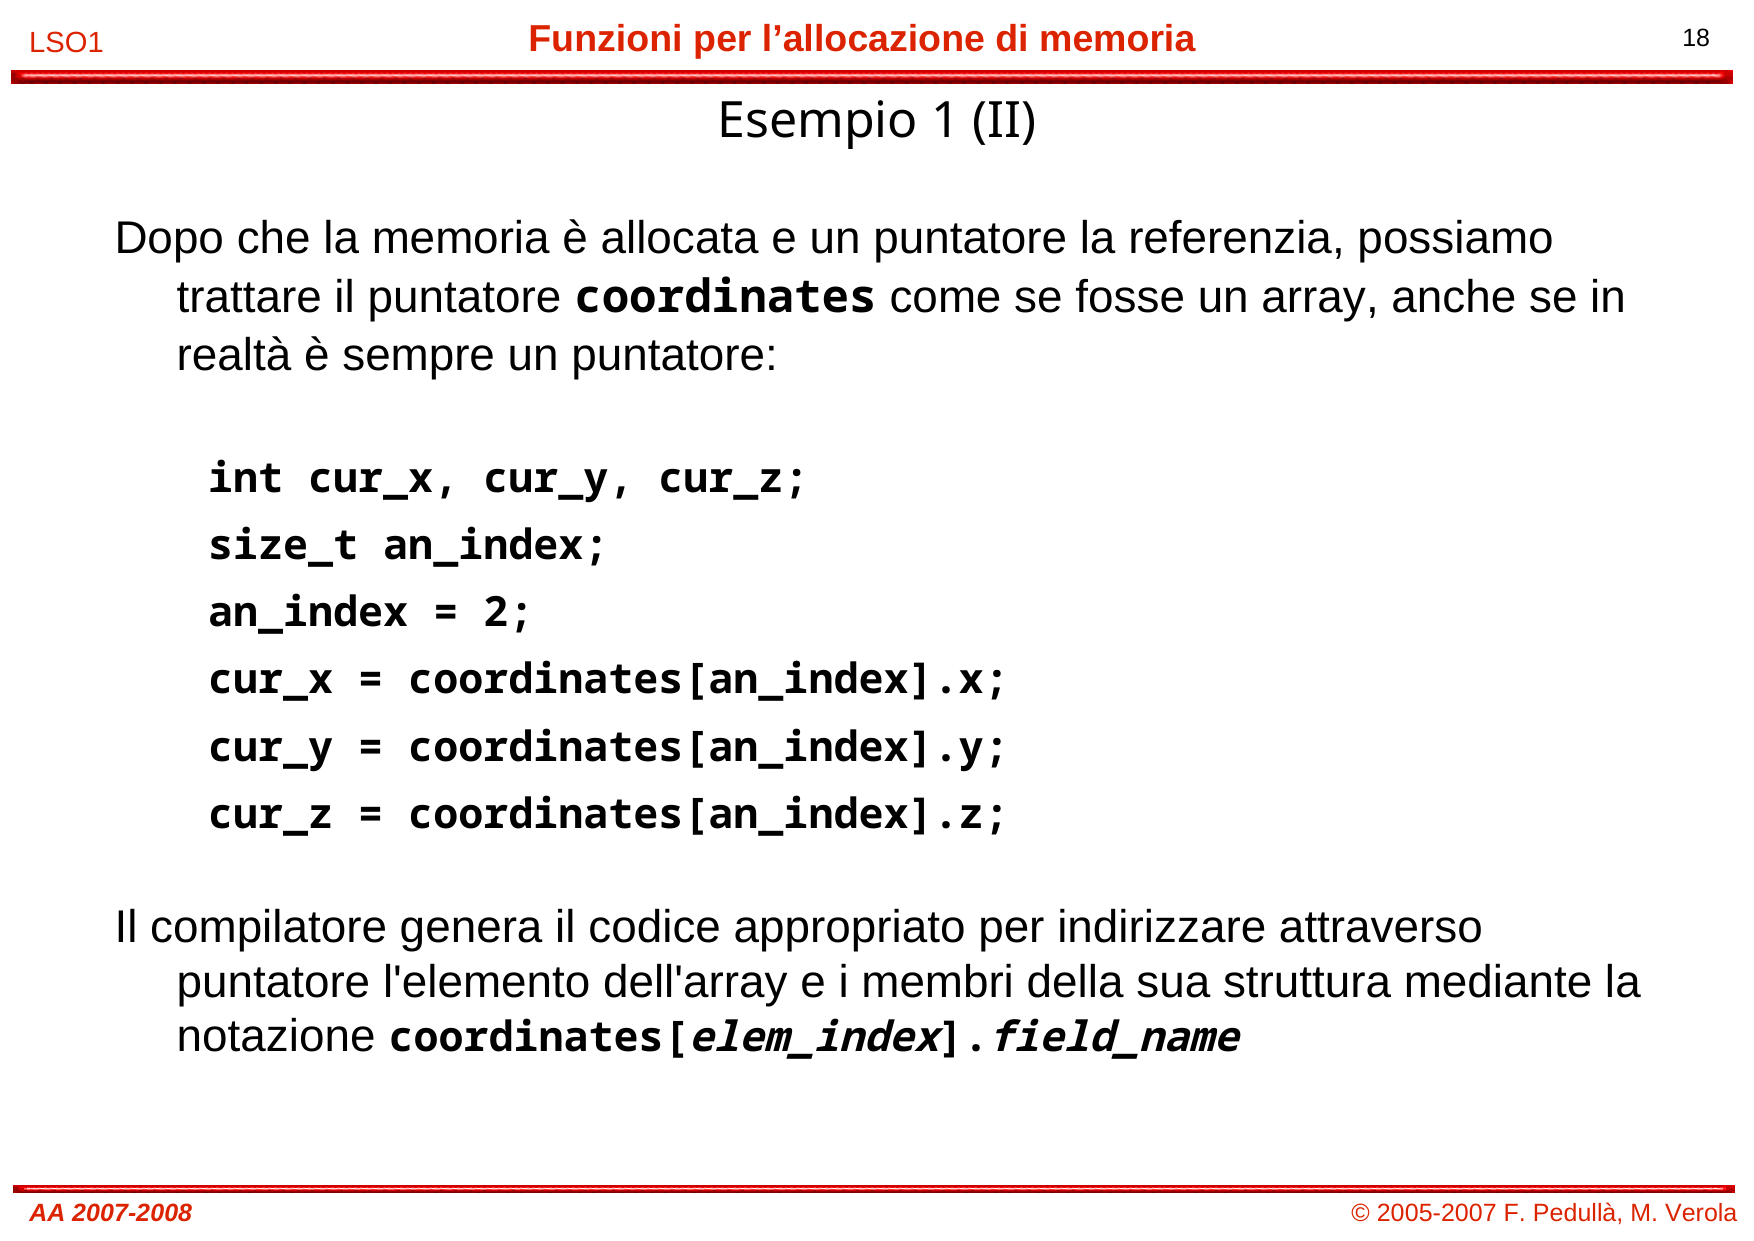

# Esempio 1 (II)
Dopo che la memoria è allocata e un puntatore la referenzia, possiamo trattare il puntatore coordinates come se fosse un array, anche se in realtà è sempre un puntatore:
int cur_x, cur_y, cur_z;
size_t an_index;
an_index = 2;
cur_x = coordinates[an_index].x;
cur_y = coordinates[an_index].y;
cur_z = coordinates[an_index].z;
Il compilatore genera il codice appropriato per indirizzare attraverso puntatore l'elemento dell'array e i membri della sua struttura mediante la notazione coordinates[elem_index].field_name